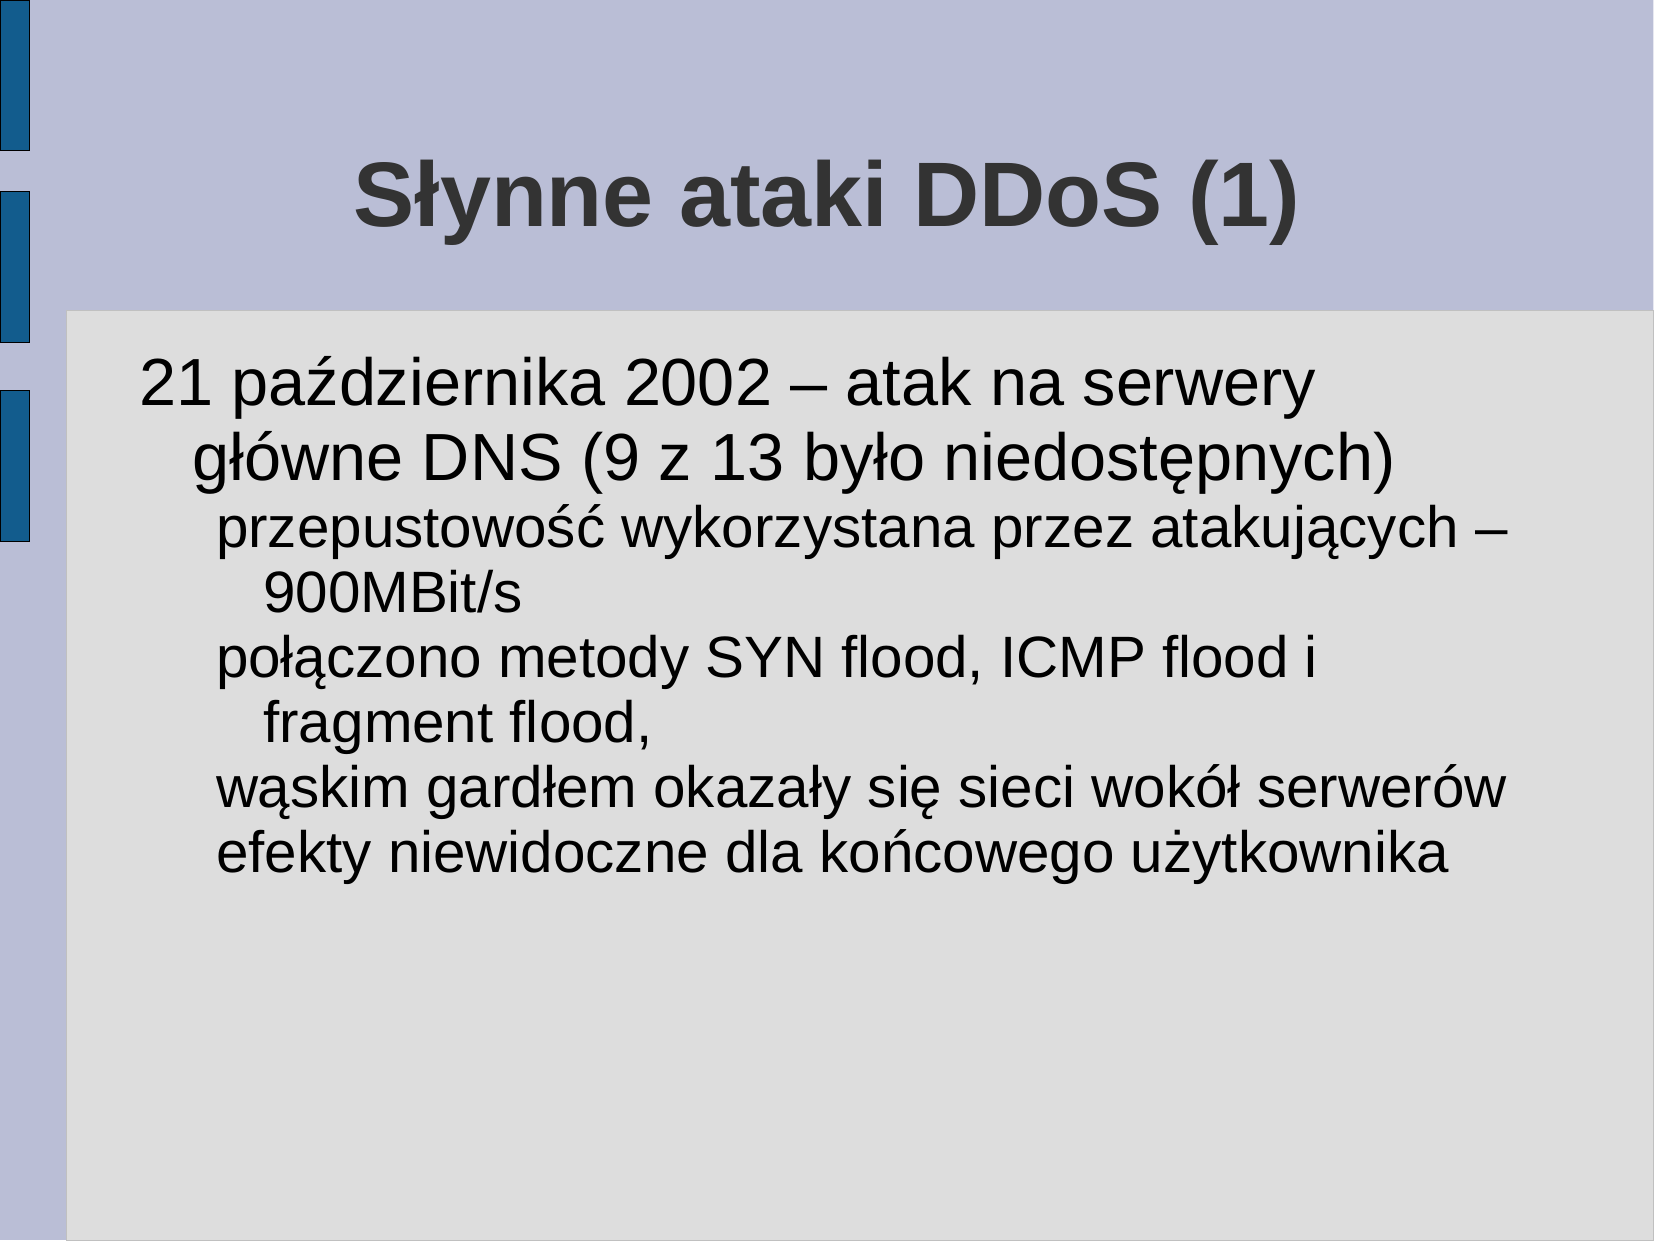

# Słynne ataki DDoS (1)
21 października 2002 – atak na serwery główne DNS (9 z 13 było niedostępnych)
przepustowość wykorzystana przez atakujących – 900MBit/s
połączono metody SYN flood, ICMP flood i fragment flood,
wąskim gardłem okazały się sieci wokół serwerów
efekty niewidoczne dla końcowego użytkownika